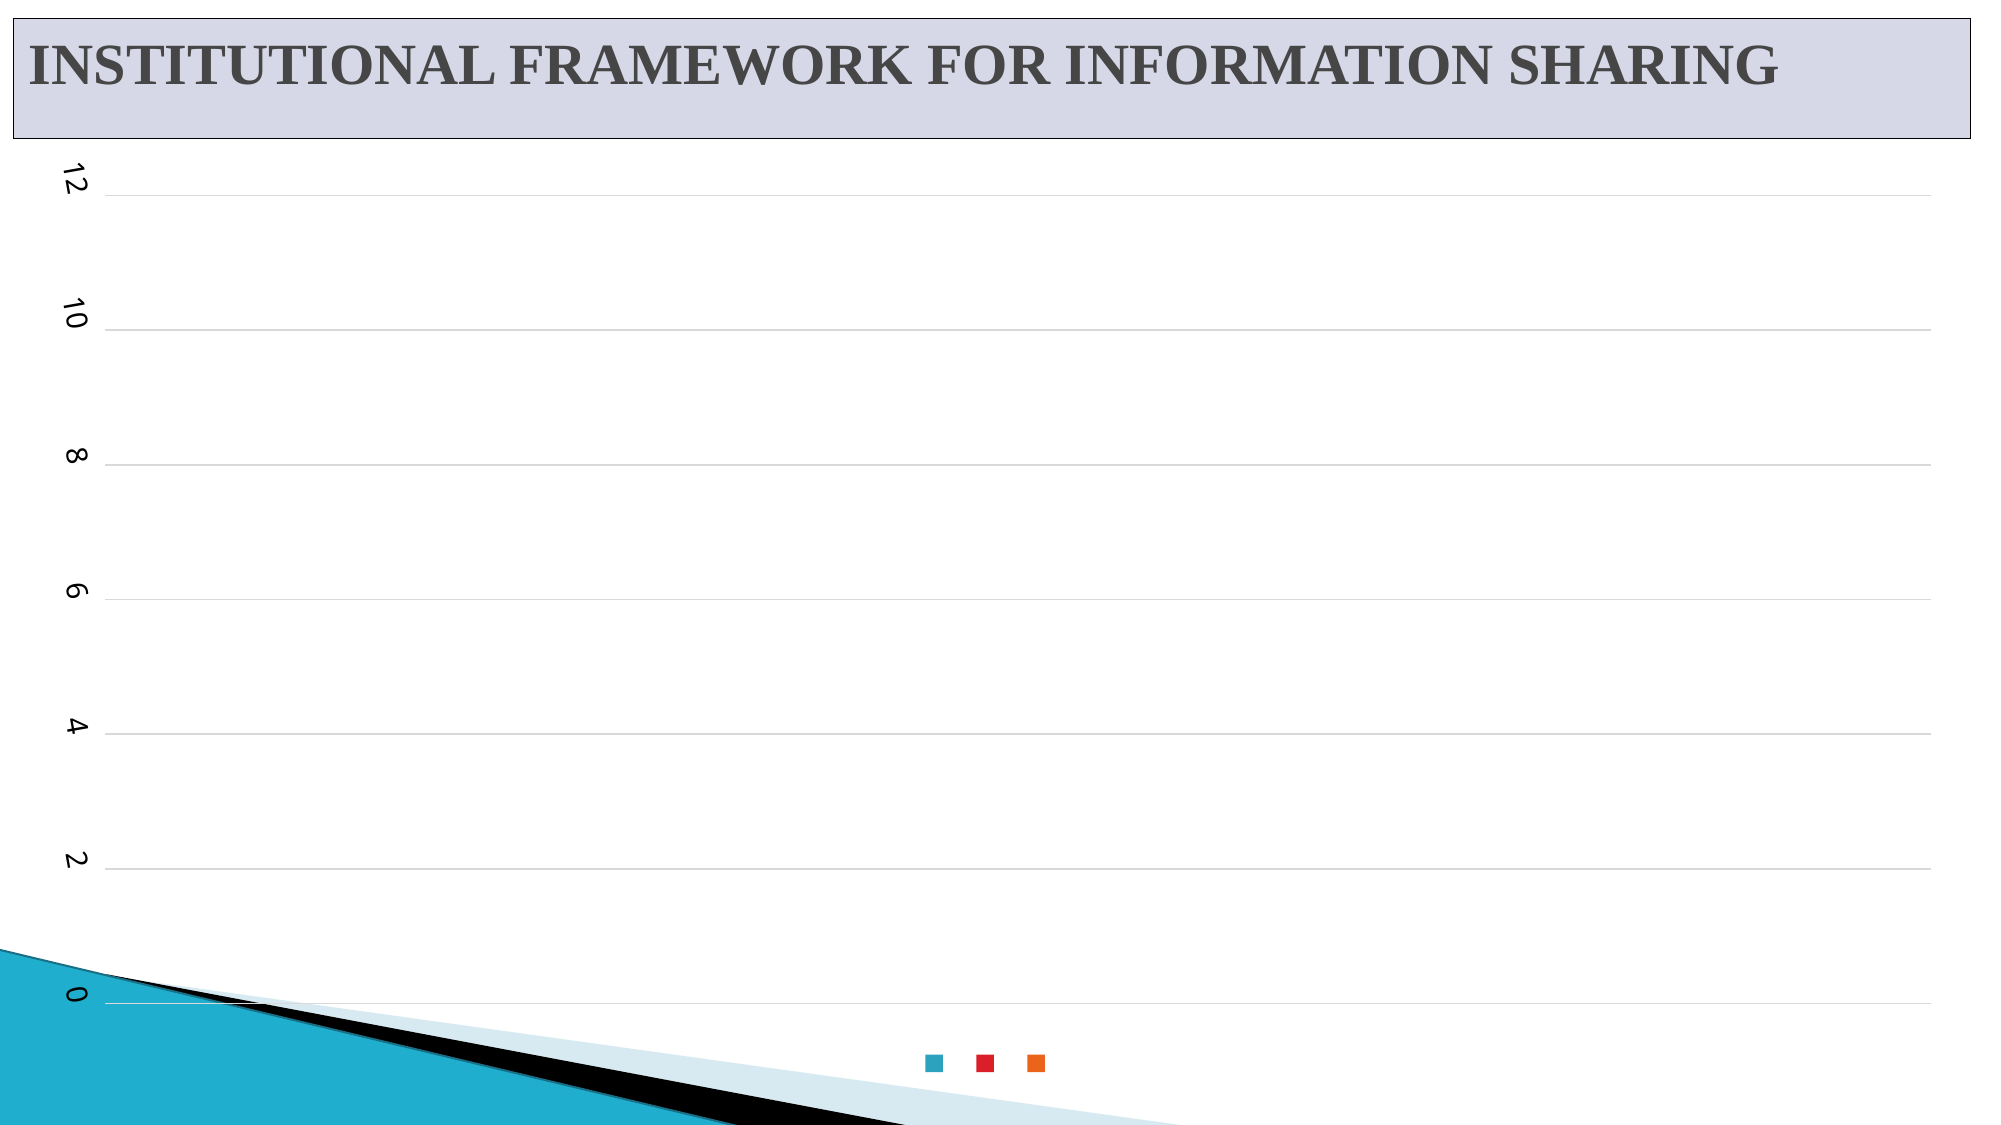

# INSTITUTIONAL FRAMEWORK FOR INFORMATION SHARING
### Chart
| Category | | | |
|---|---|---|---|